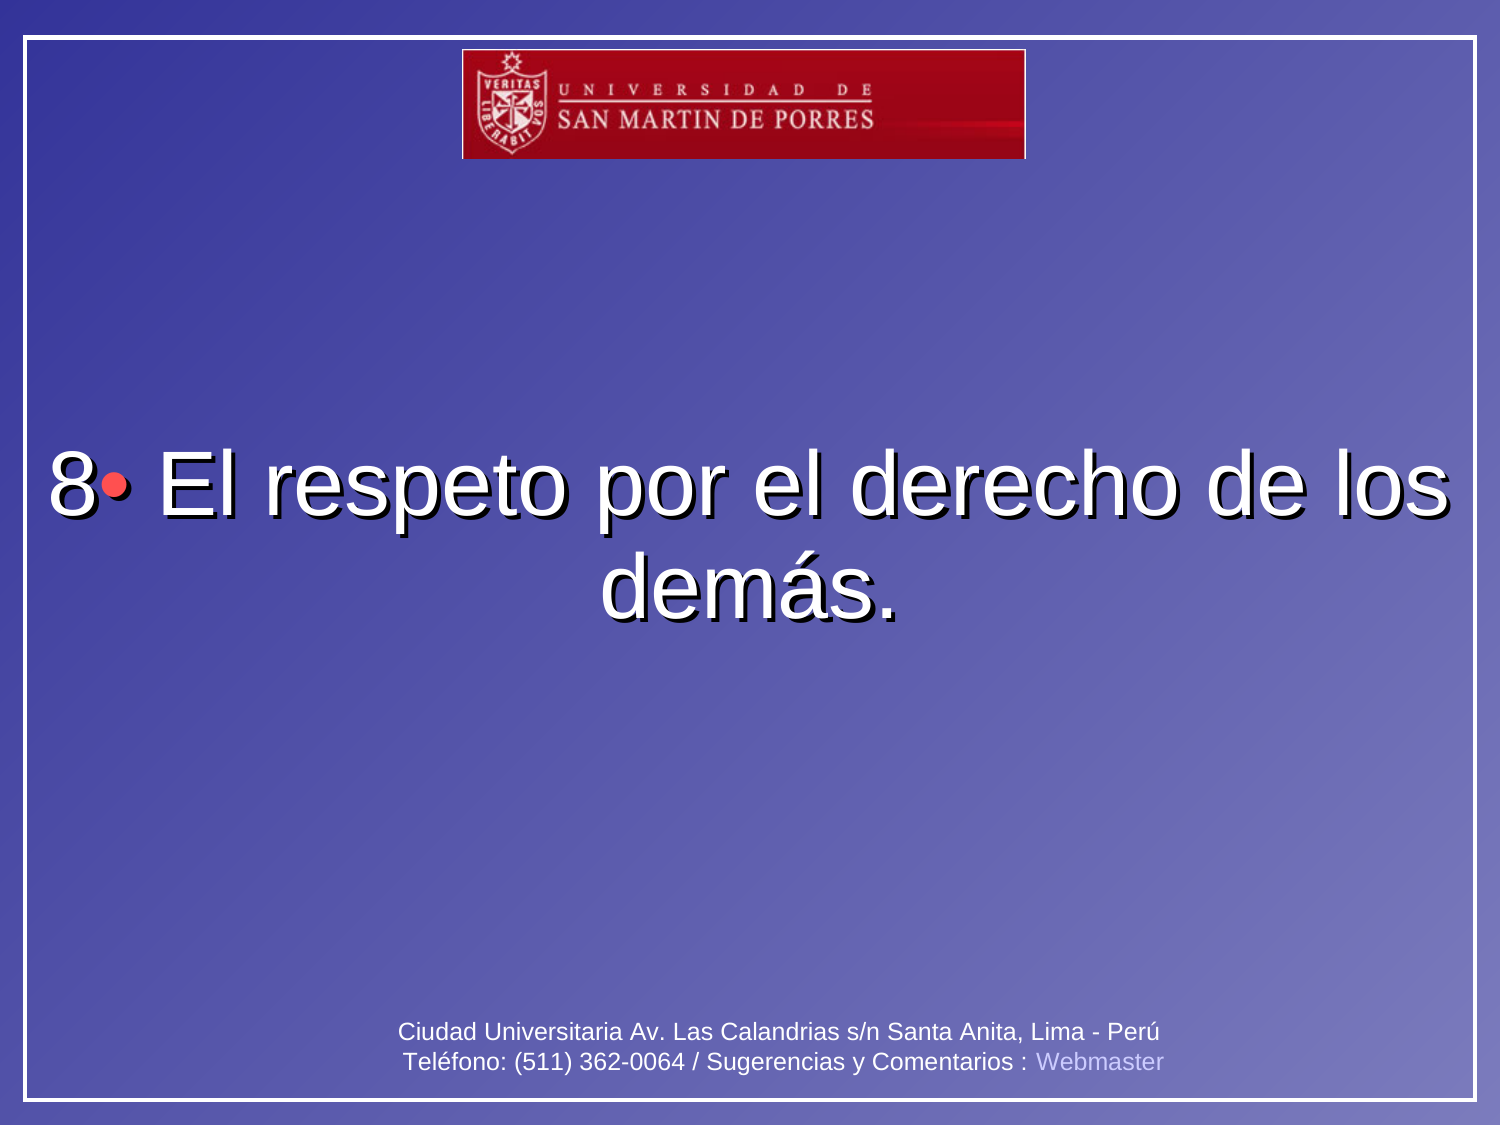

# 8• El respeto por el derecho de los demás.